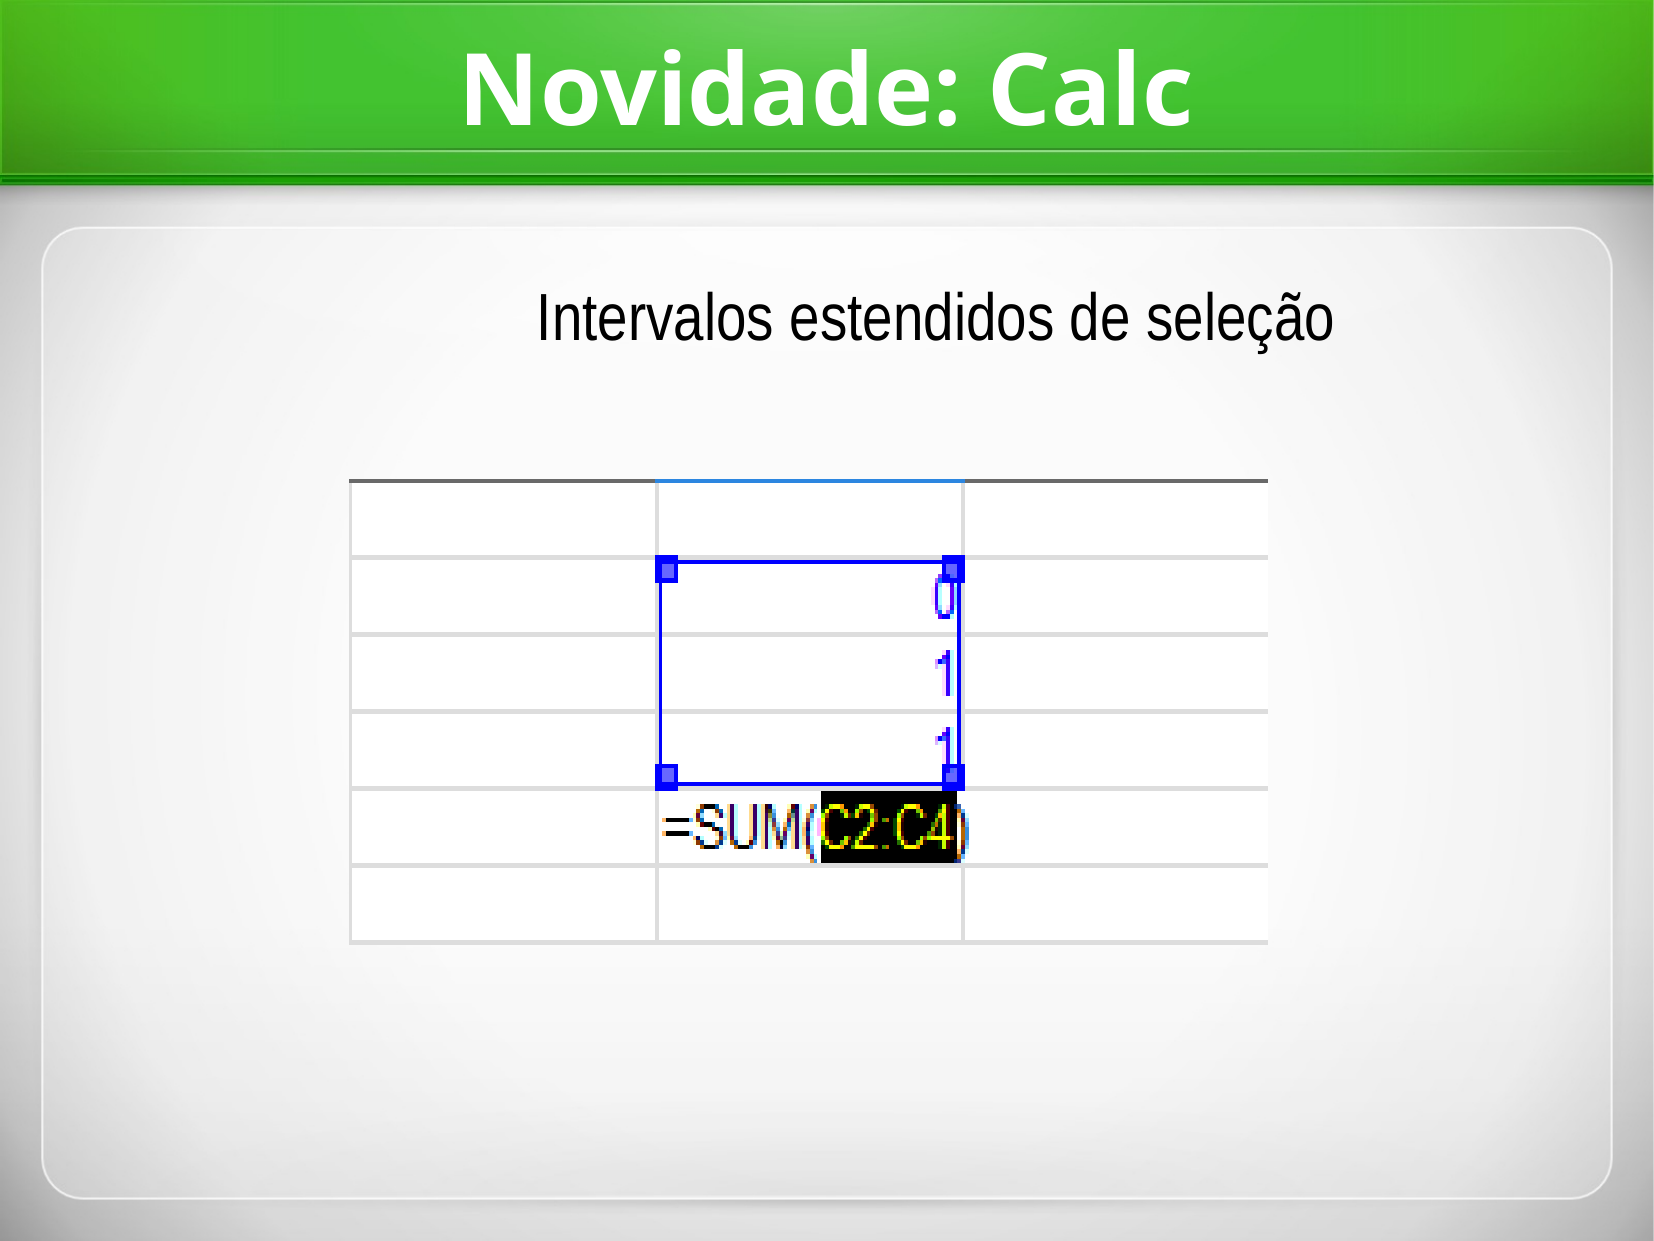

# Novidade: Calc
Intervalos estendidos de seleção